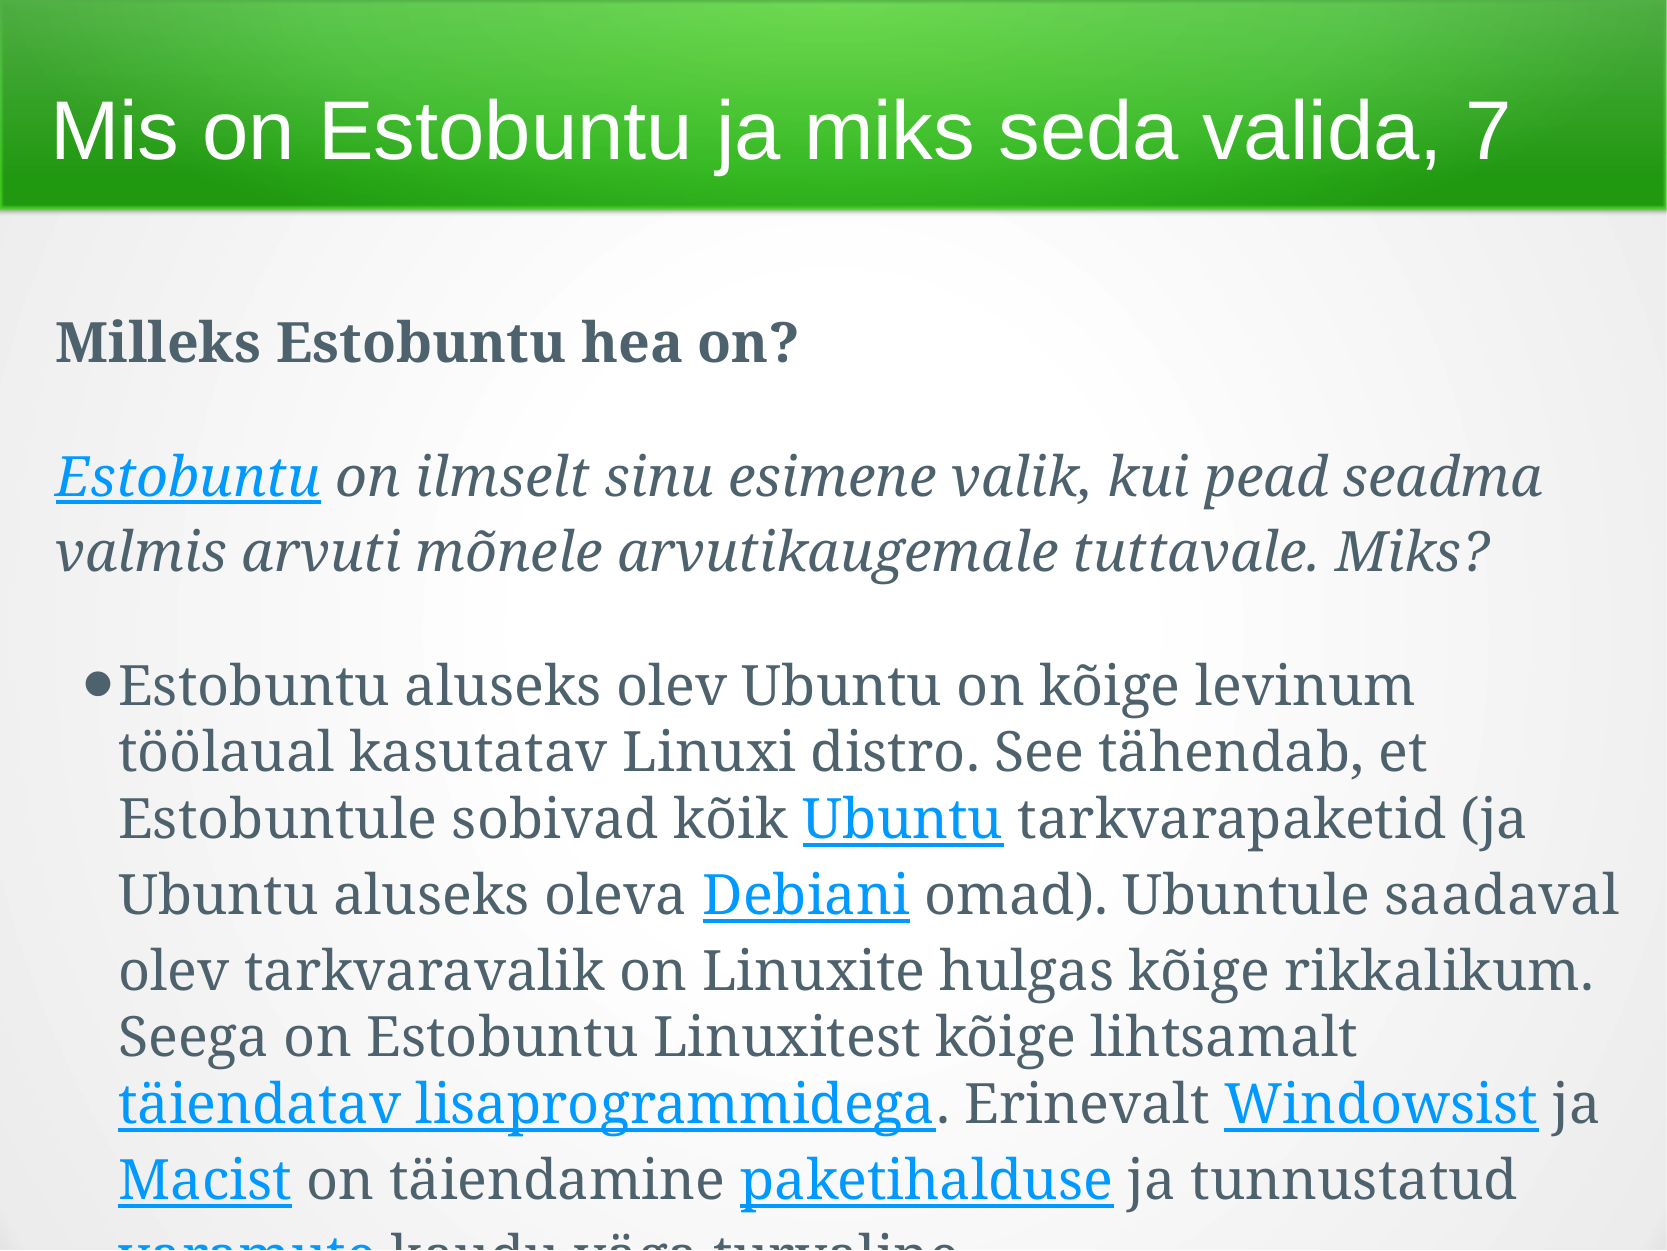

# Mis on Estobuntu ja miks seda valida, 7
Milleks Estobuntu hea on?
Estobuntu on ilmselt sinu esimene valik, kui pead seadma valmis arvuti mõnele arvutikaugemale tuttavale. Miks?
Estobuntu aluseks olev Ubuntu on kõige levinum töölaual kasutatav Linuxi distro. See tähendab, et Estobuntule sobivad kõik Ubuntu tarkvarapaketid (ja Ubuntu aluseks oleva Debiani omad). Ubuntule saadaval olev tarkvaravalik on Linuxite hulgas kõige rikkalikum. Seega on Estobuntu Linuxitest kõige lihtsamalt täiendatav lisaprogrammidega. Erinevalt Windowsist ja Macist on täiendamine paketihalduse ja tunnustatud varamute kaudu väga turvaline.